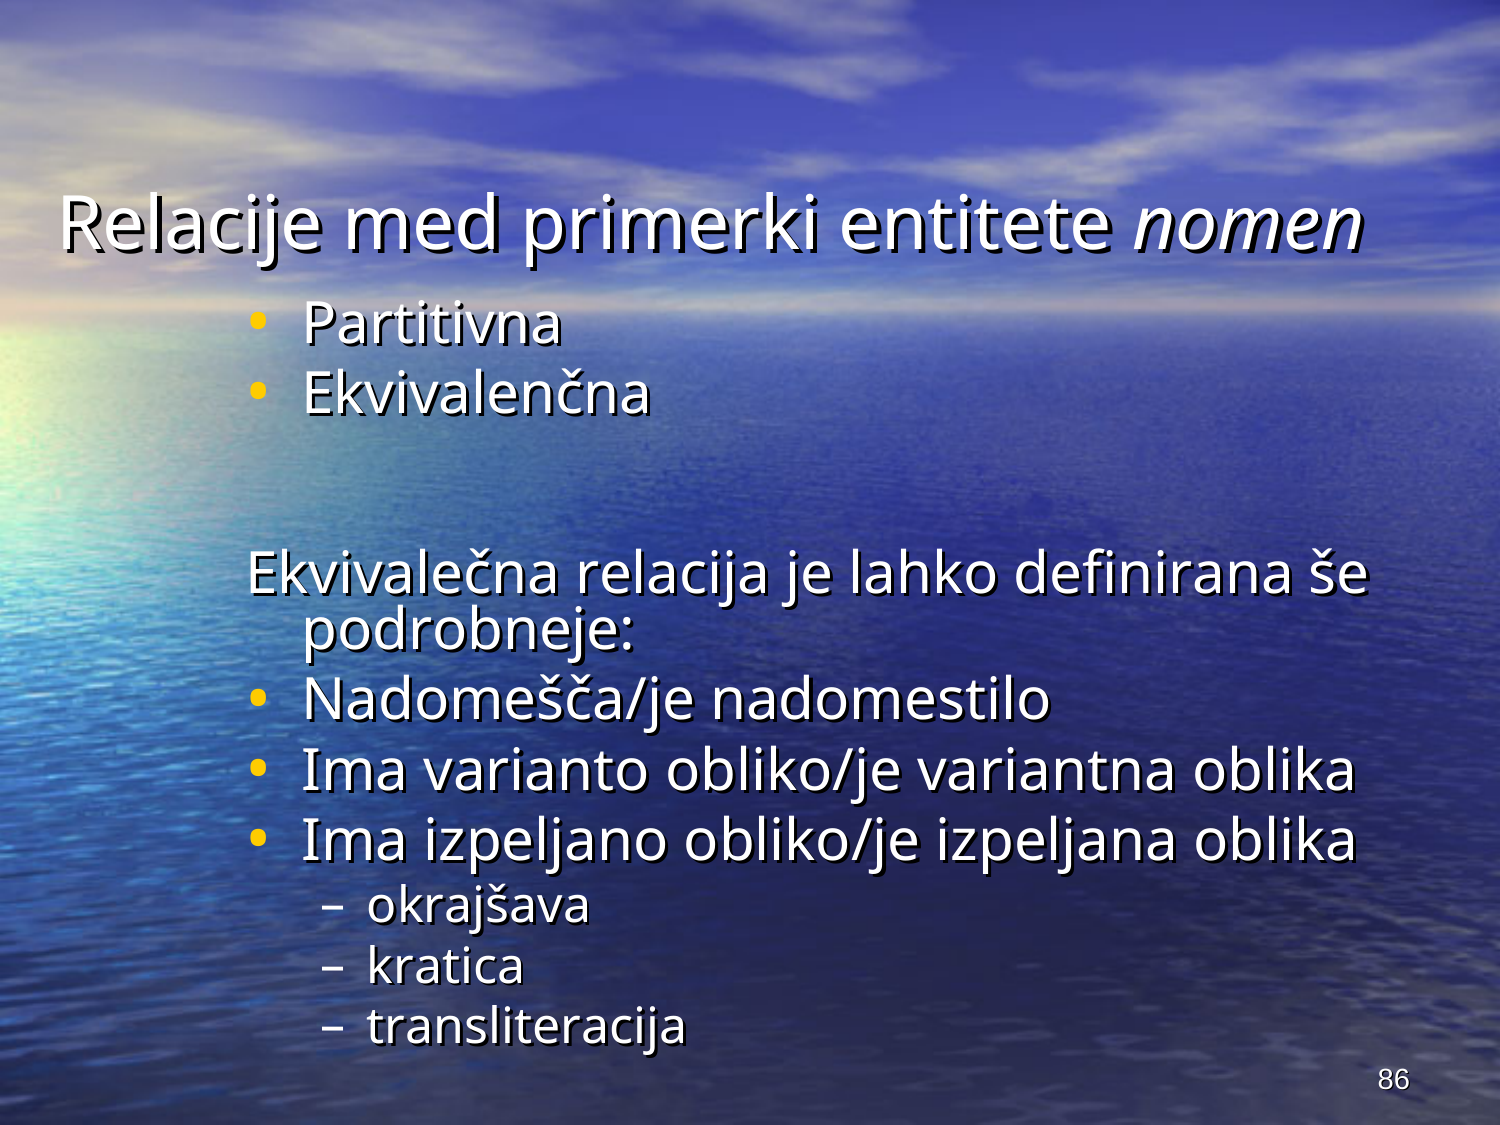

# Relacije med primerki entitete nomen
Partitivna
Ekvivalenčna
Ekvivalečna relacija je lahko definirana še podrobneje:
Nadomešča/je nadomestilo
Ima varianto obliko/je variantna oblika
Ima izpeljano obliko/je izpeljana oblika
okrajšava
kratica
transliteracija